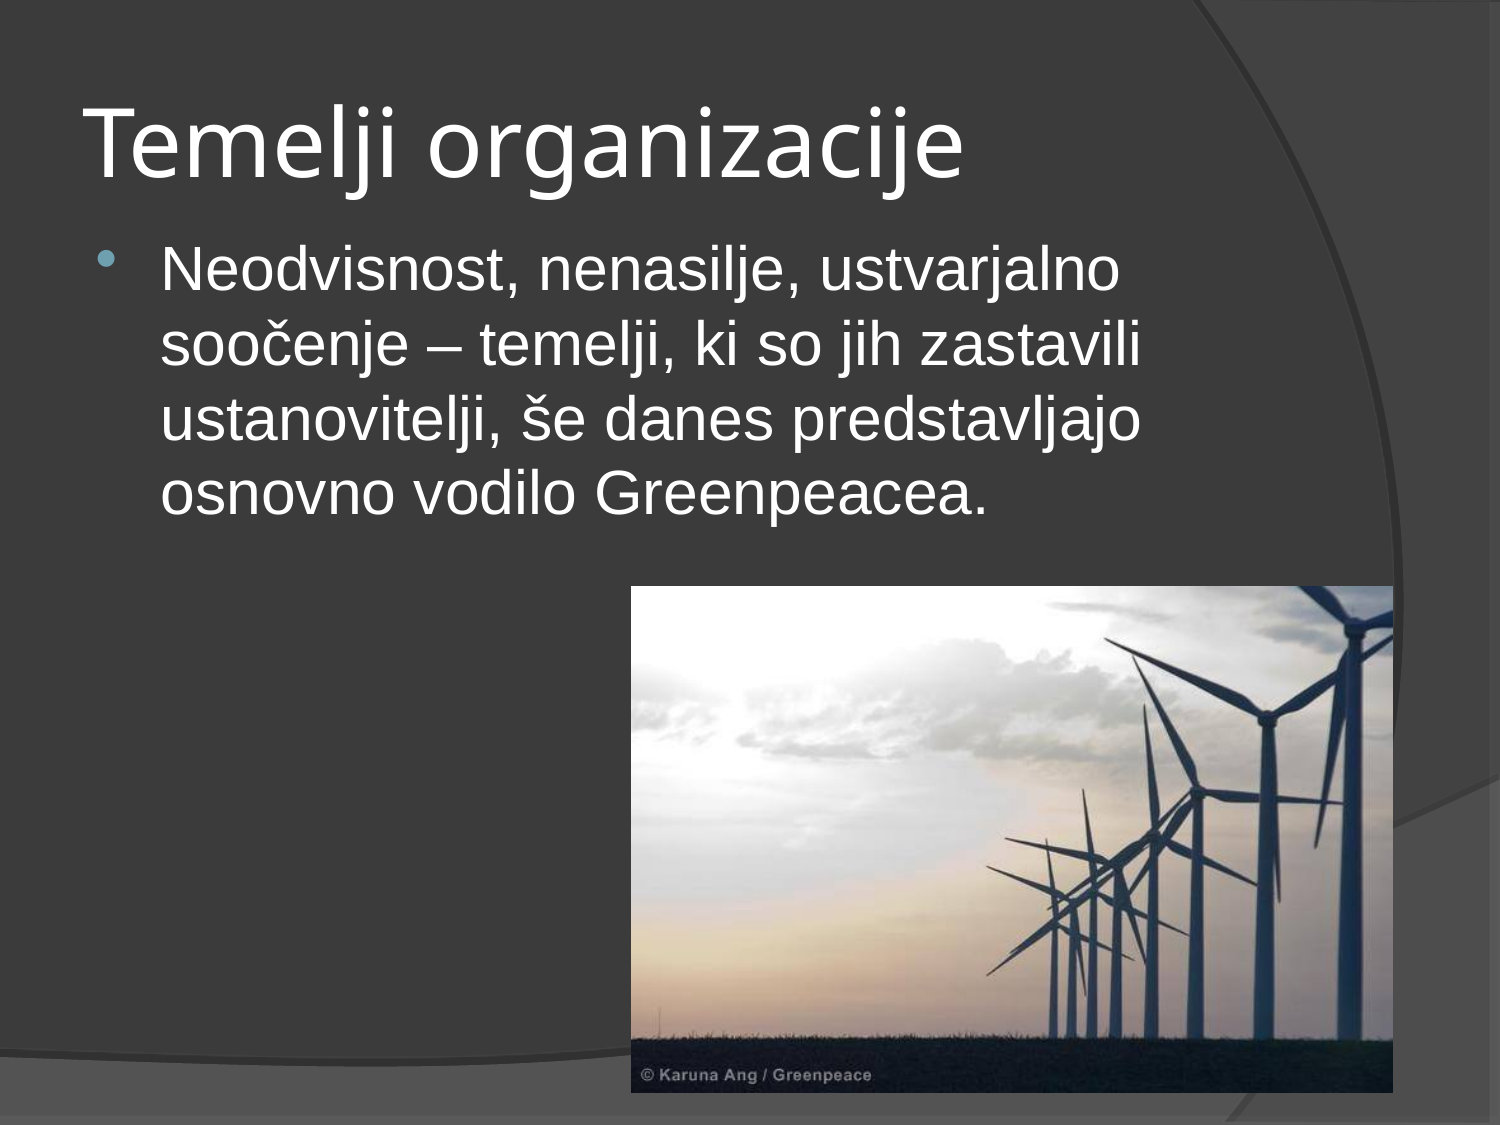

# Temelji organizacije
Neodvisnost, nenasilje, ustvarjalno soočenje – temelji, ki so jih zastavili ustanovitelji, še danes predstavljajo osnovno vodilo Greenpeacea.